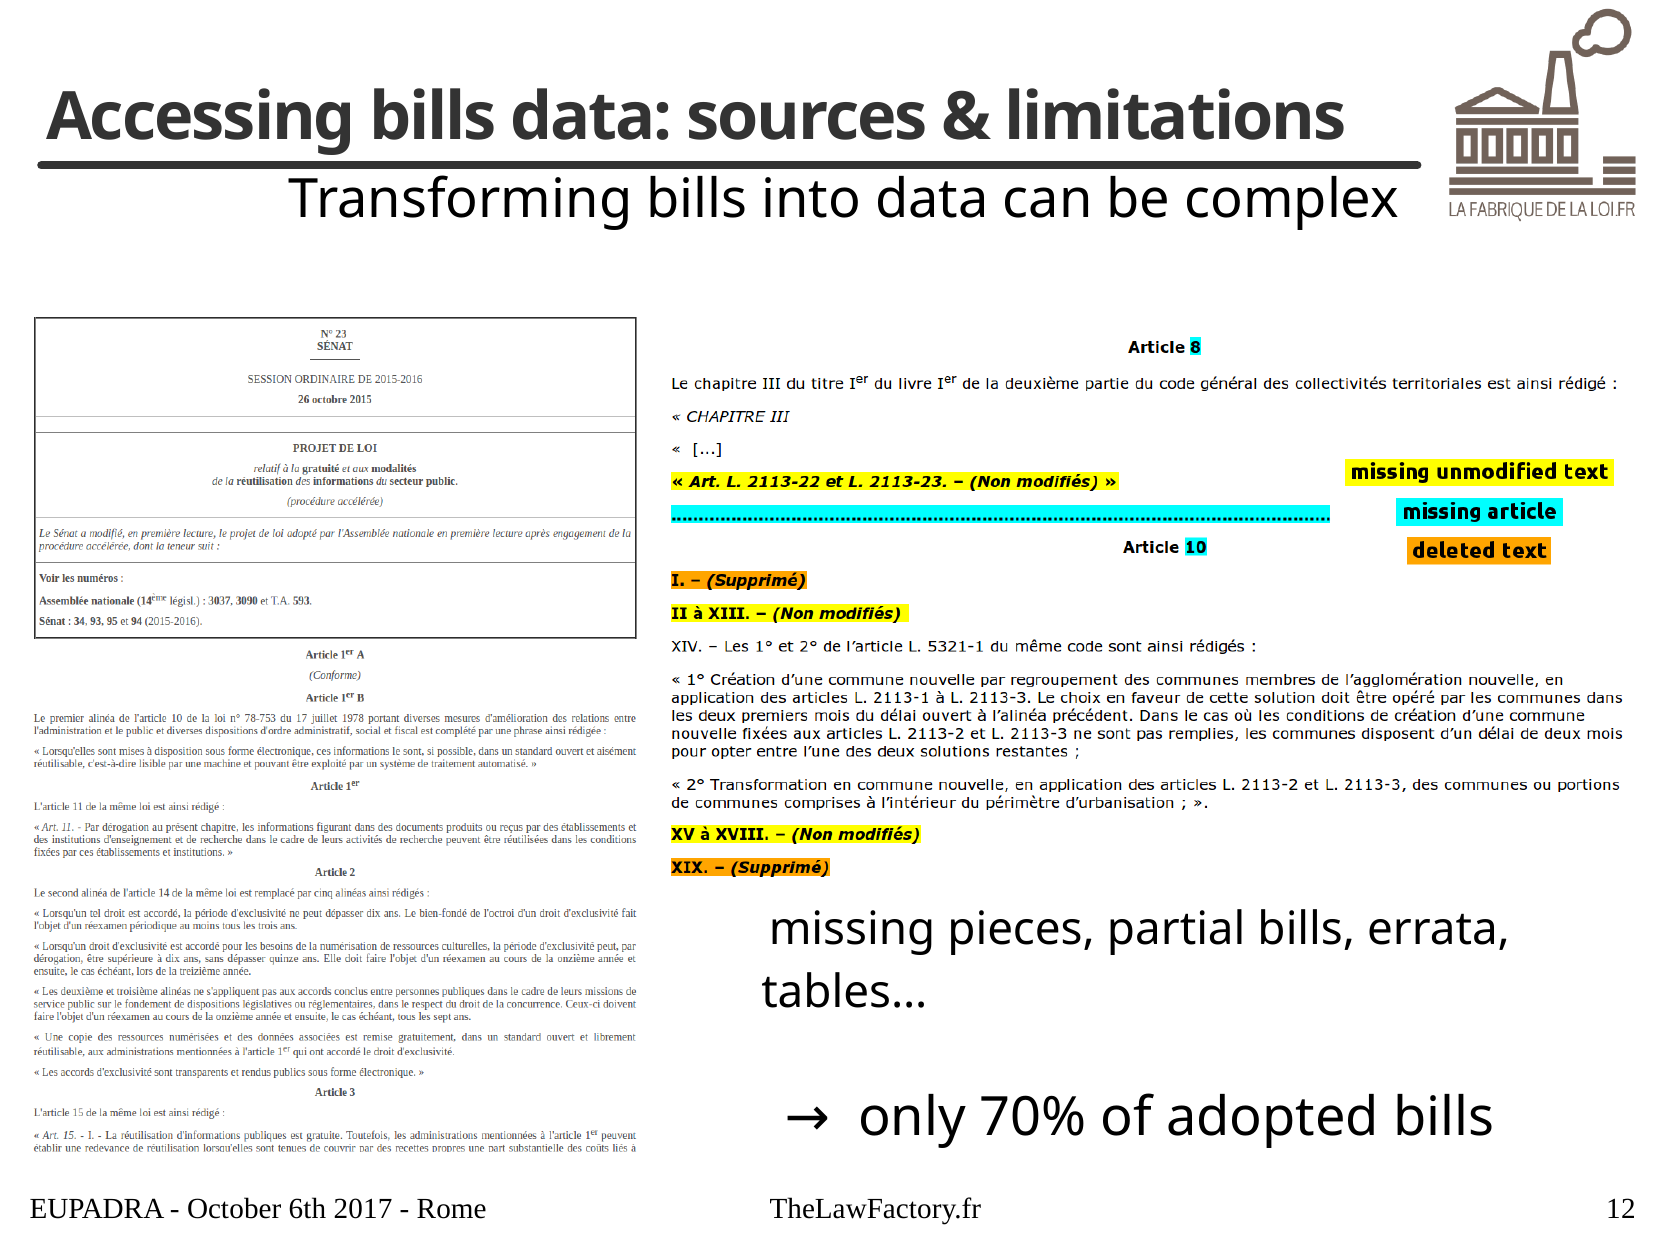

# Accessing bills data: sources & limitations
Transforming bills into data can be complex
								missing pieces, partial bills, errata, tables…
								→ only 70% of adopted bills
EUPADRA - October 6th 2017 - Rome
TheLawFactory.fr
12